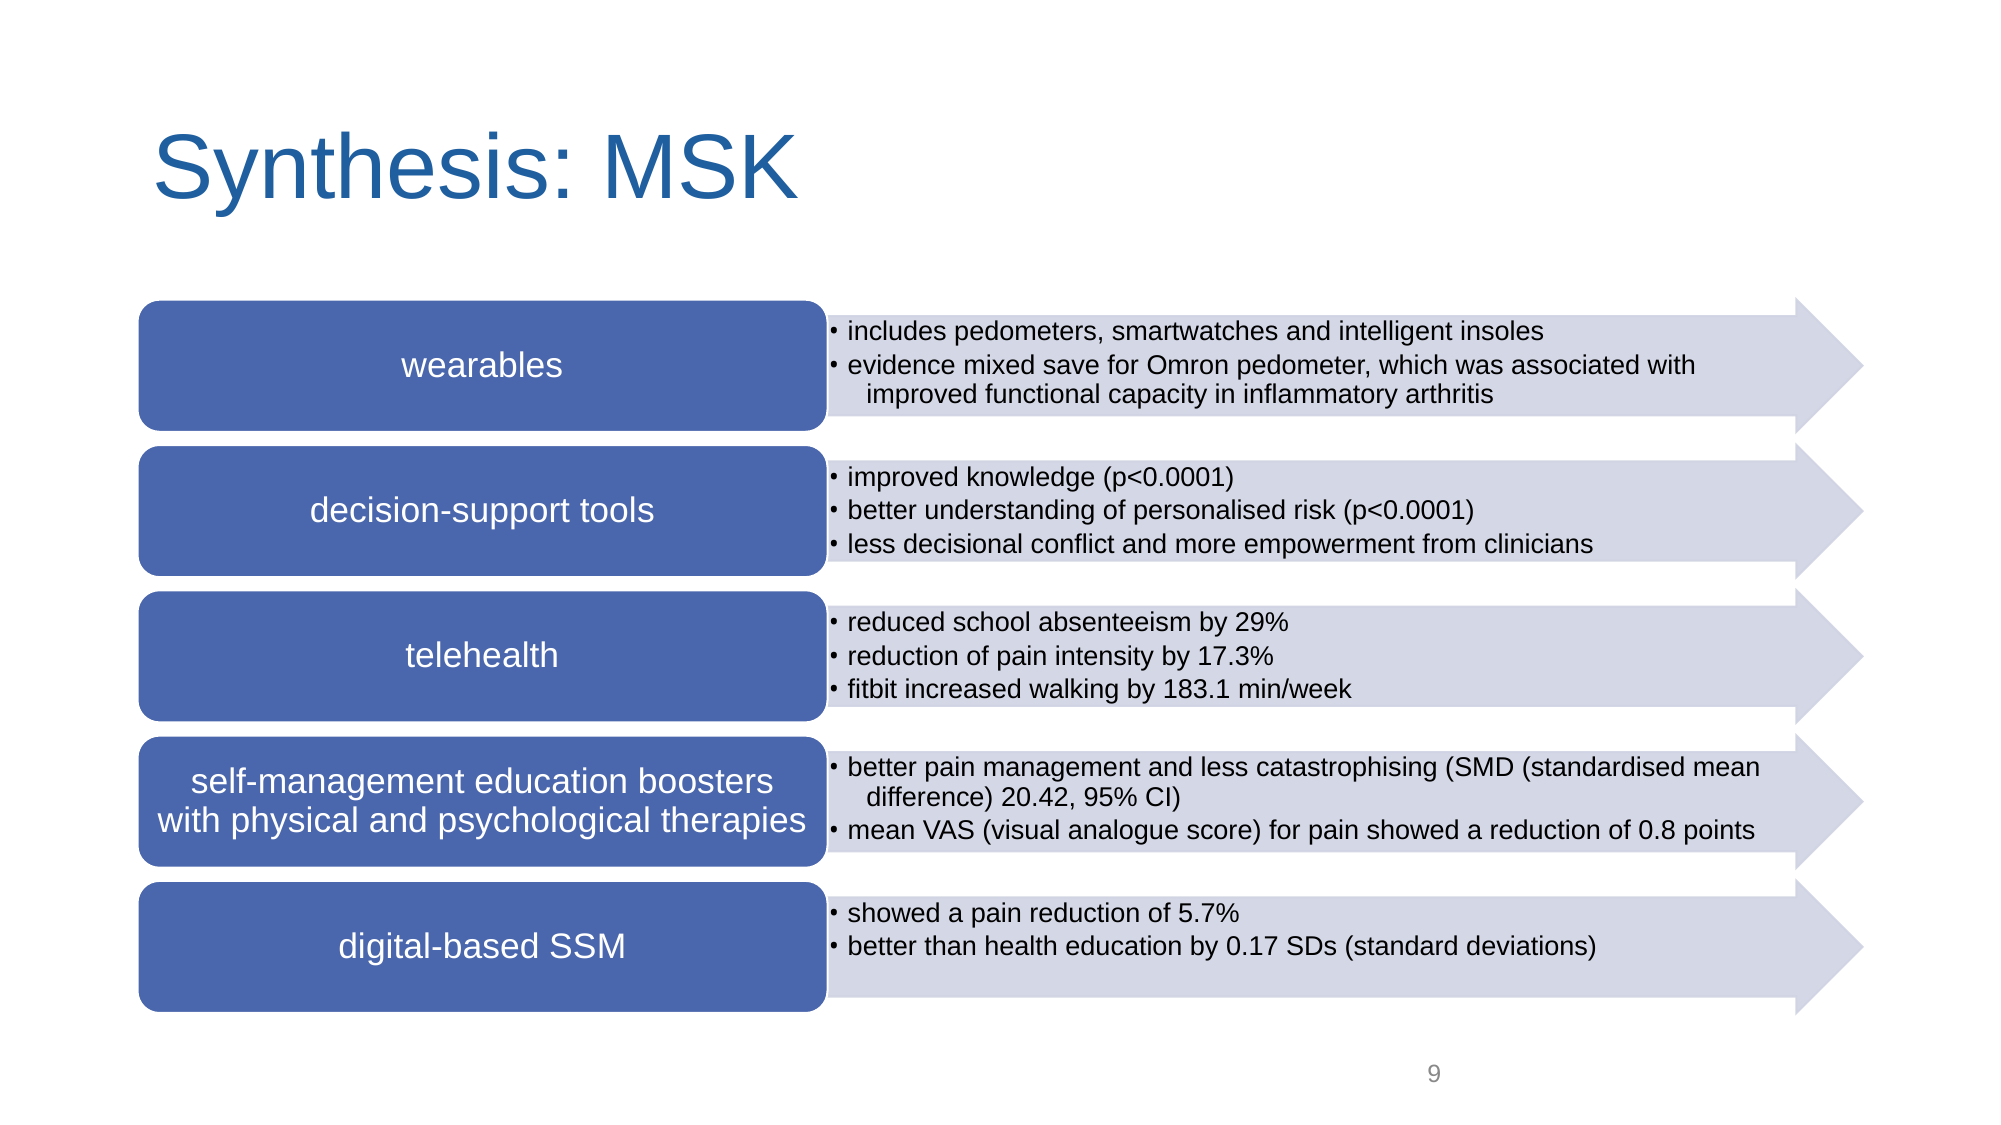

# Synthesis: MSK
wearables
includes pedometers, smartwatches and intelligent insoles
evidence mixed save for Omron pedometer, which was associated with improved functional capacity in inflammatory arthritis
decision-support tools
improved knowledge (p<0.0001)
better understanding of personalised risk (p<0.0001)
less decisional conflict and more empowerment from clinicians
telehealth
reduced school absenteeism by 29%
reduction of pain intensity by 17.3%
fitbit increased walking by 183.1 min/week
self-management education boosters with physical and psychological therapies
better pain management and less catastrophising (SMD (standardised mean difference) 20.42, 95% CI)
mean VAS (visual analogue score) for pain showed a reduction of 0.8 points
digital-based SSM
showed a pain reduction of 5.7%
better than health education by 0.17 SDs (standard deviations)